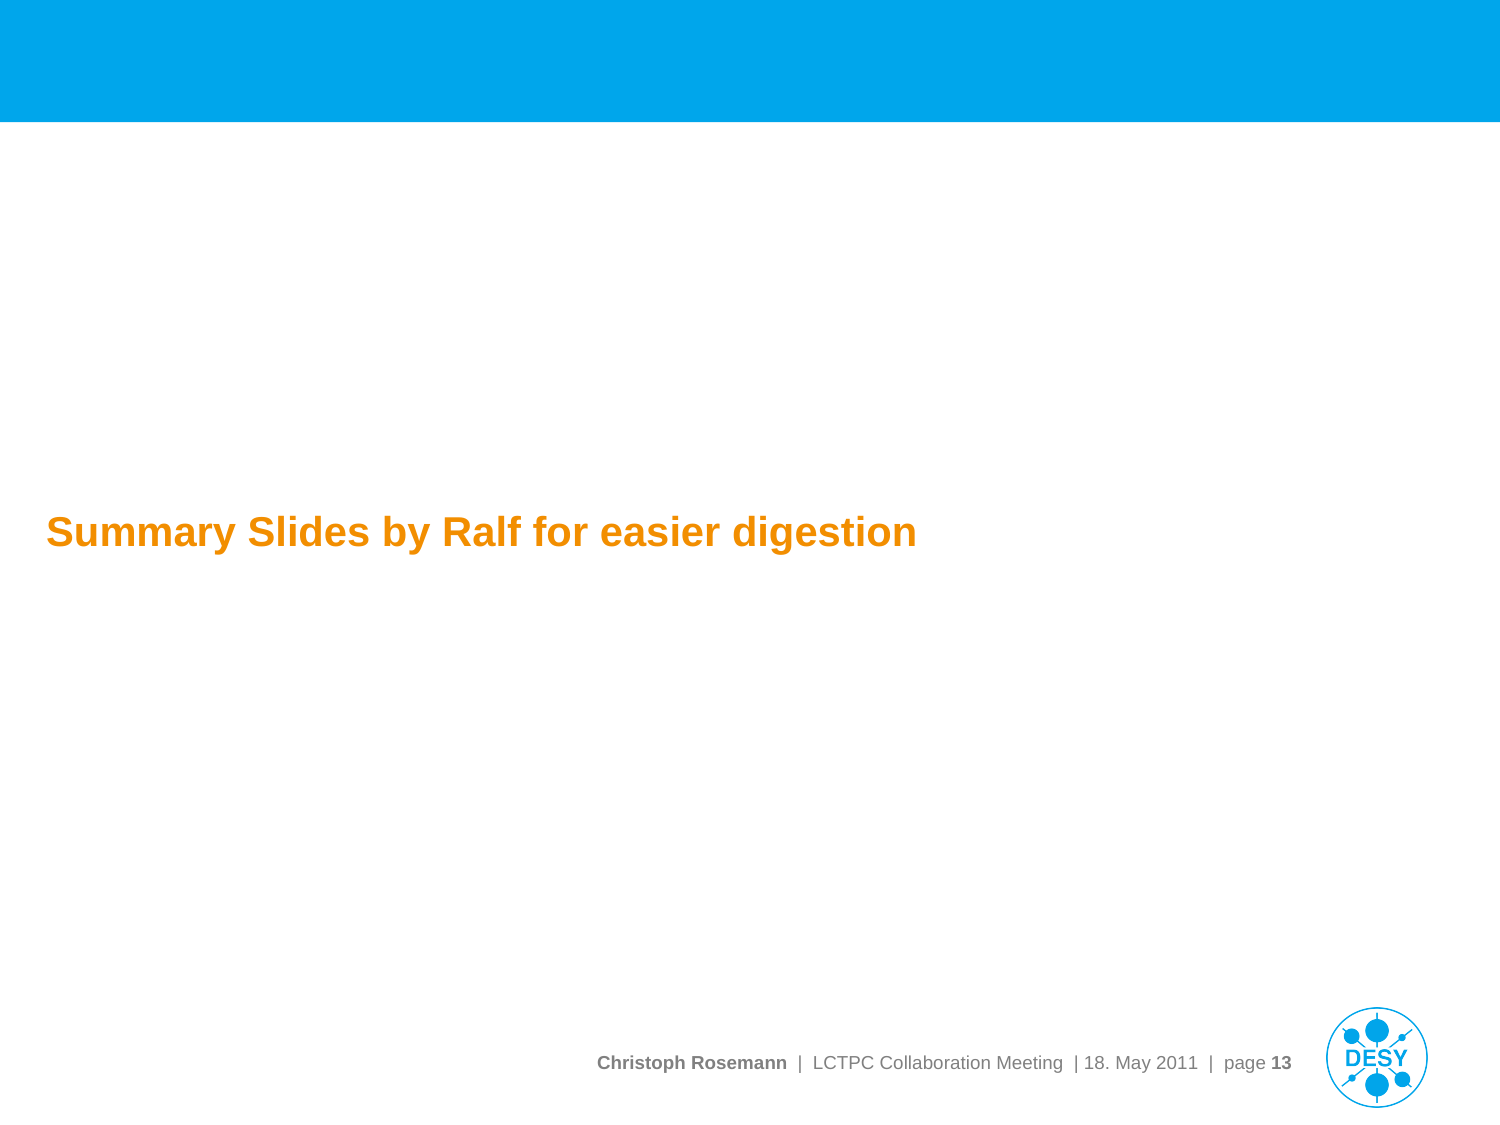

#
Summary Slides by Ralf for easier digestion